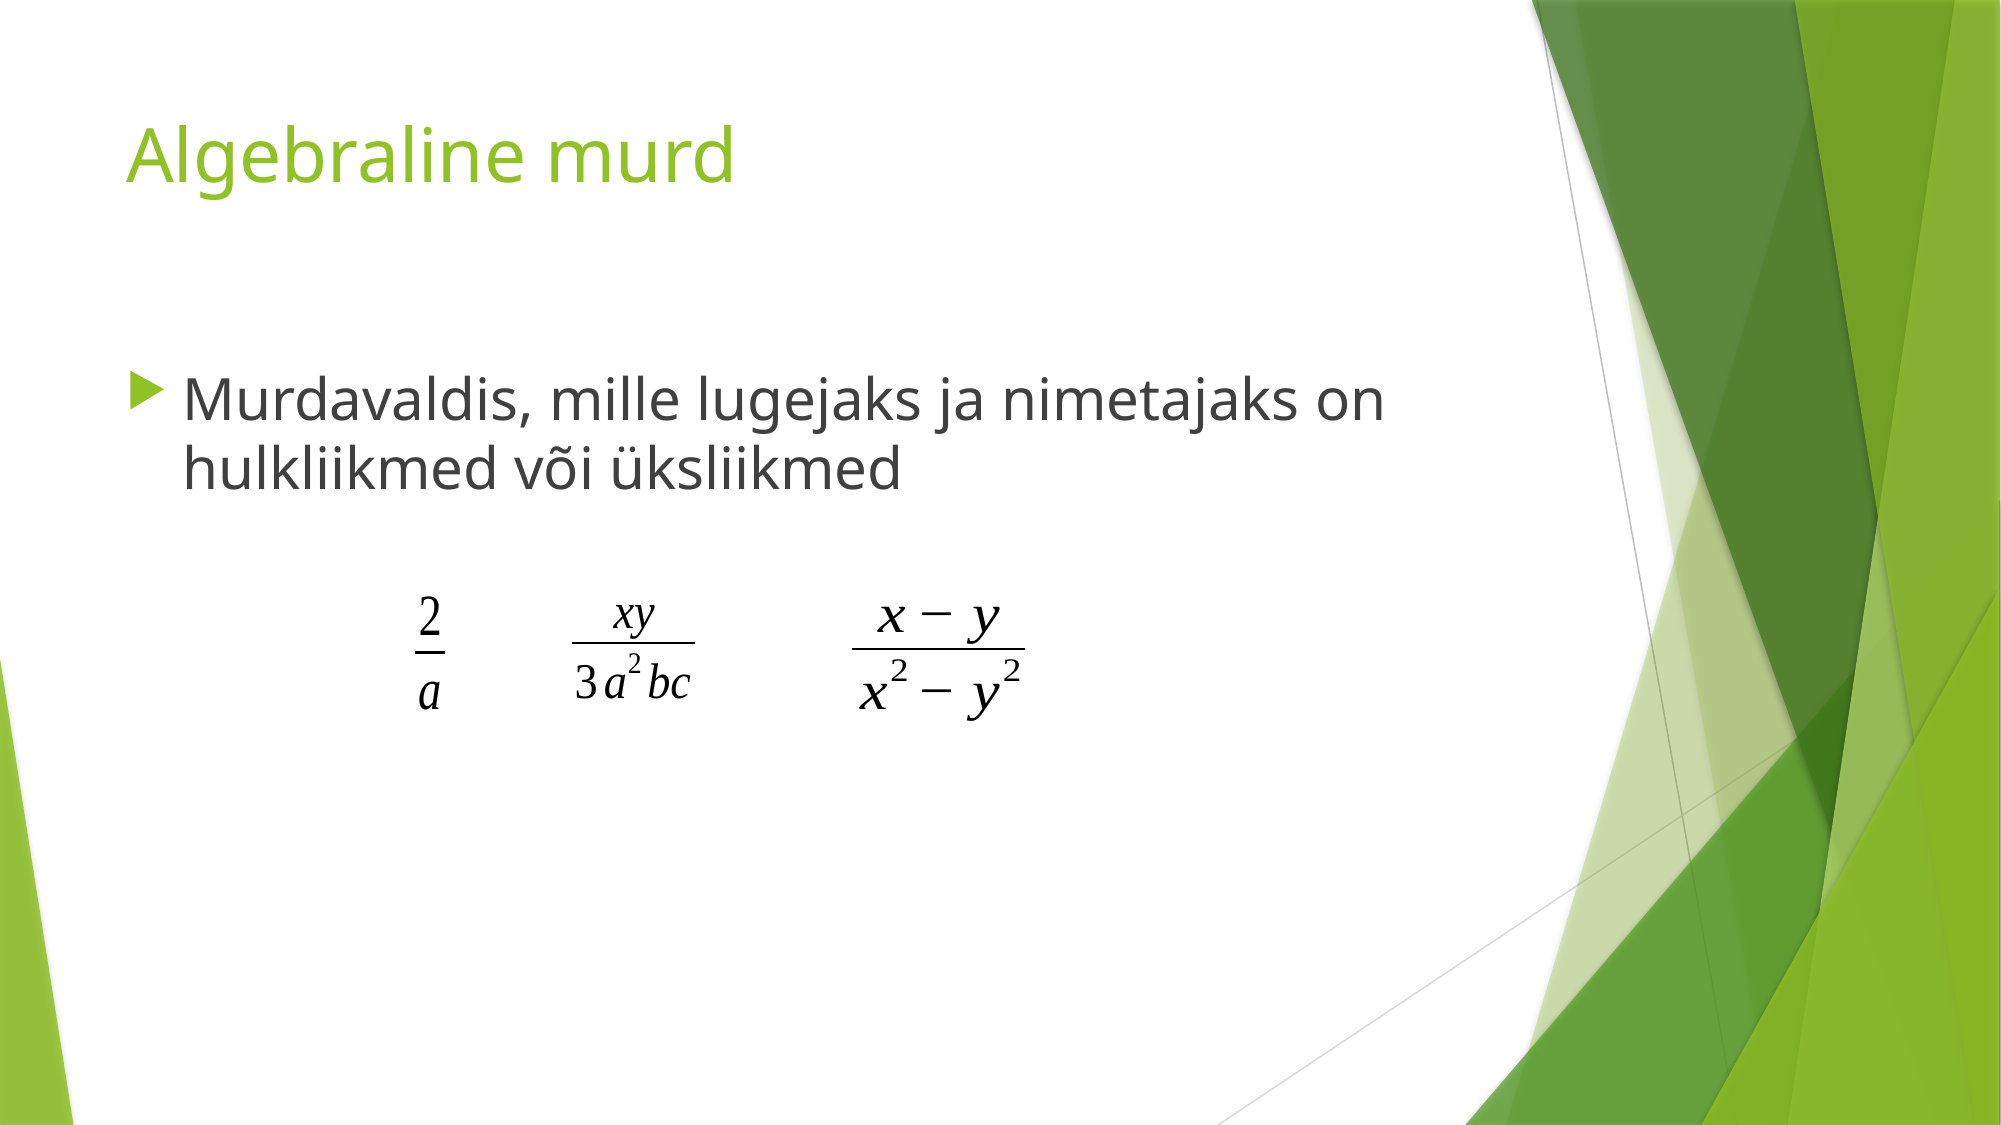

# Algebraline murd
Murdavaldis, mille lugejaks ja nimetajaks on hulkliikmed või üksliikmed